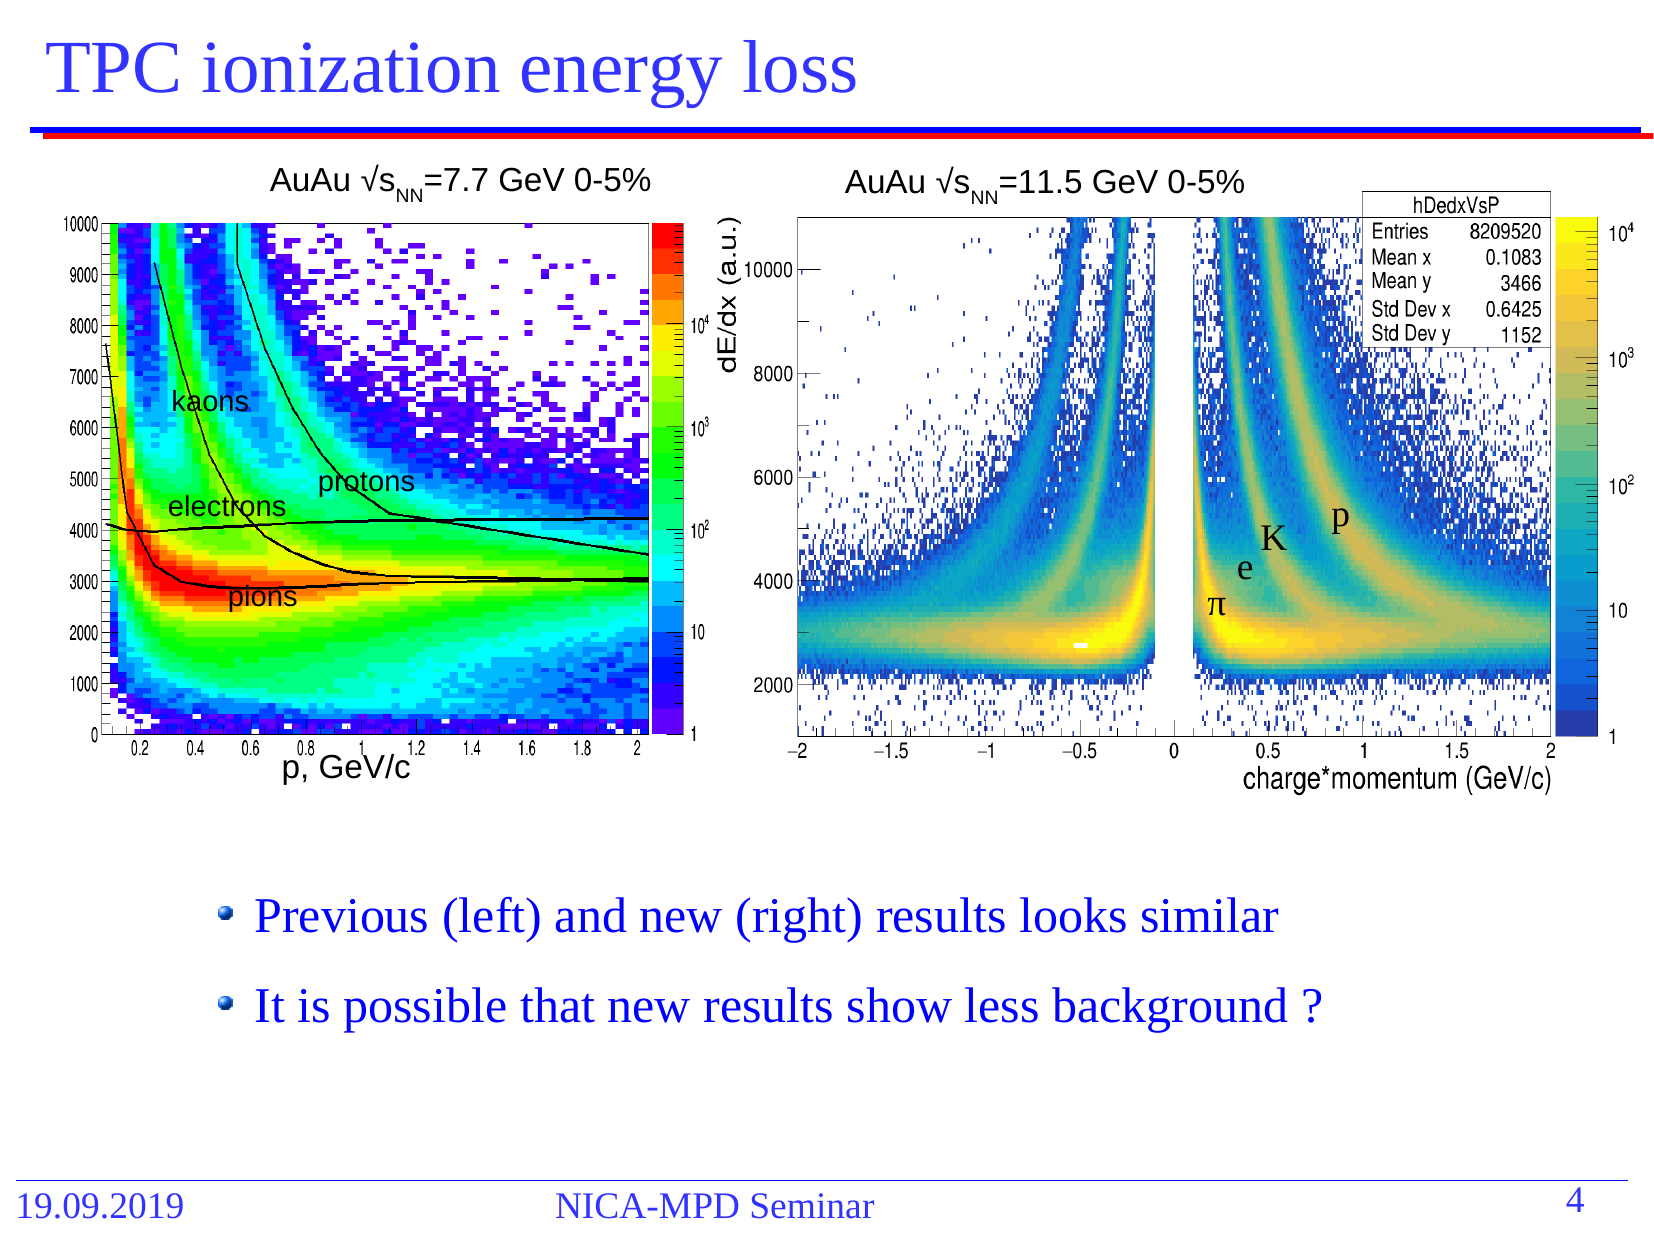

TPC ionization energy loss
AuAu √sNN=7.7 GeV 0-5%
AuAu √sNN=11.5 GeV 0-5%
kaons
protons
electrons
p
K
e
pions
π
p, GeV/c
Previous (left) and new (right) results looks similar
It is possible that new results show less background ?
4